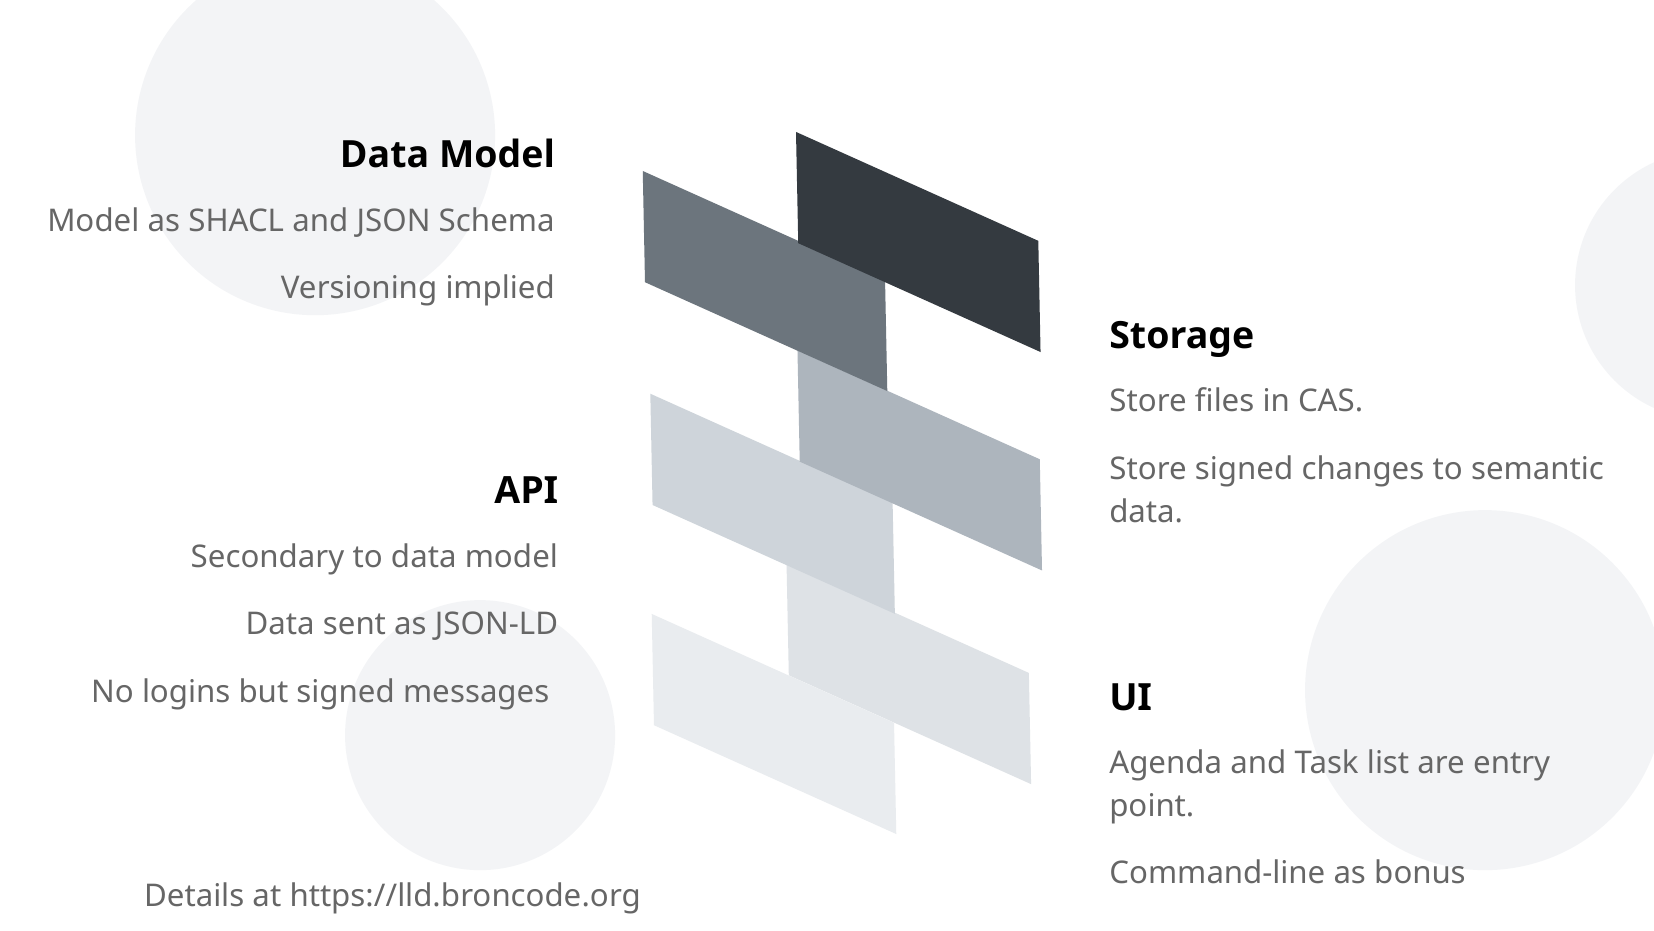

Data Model
Model as SHACL and JSON Schema
Versioning implied
Storage
Store files in CAS.
Store signed changes to semantic data.
API
Secondary to data model
Data sent as JSON-LD
No logins but signed messages
UI
Agenda and Task list are entry point.
Command-line as bonus
Details at https://lld.broncode.org